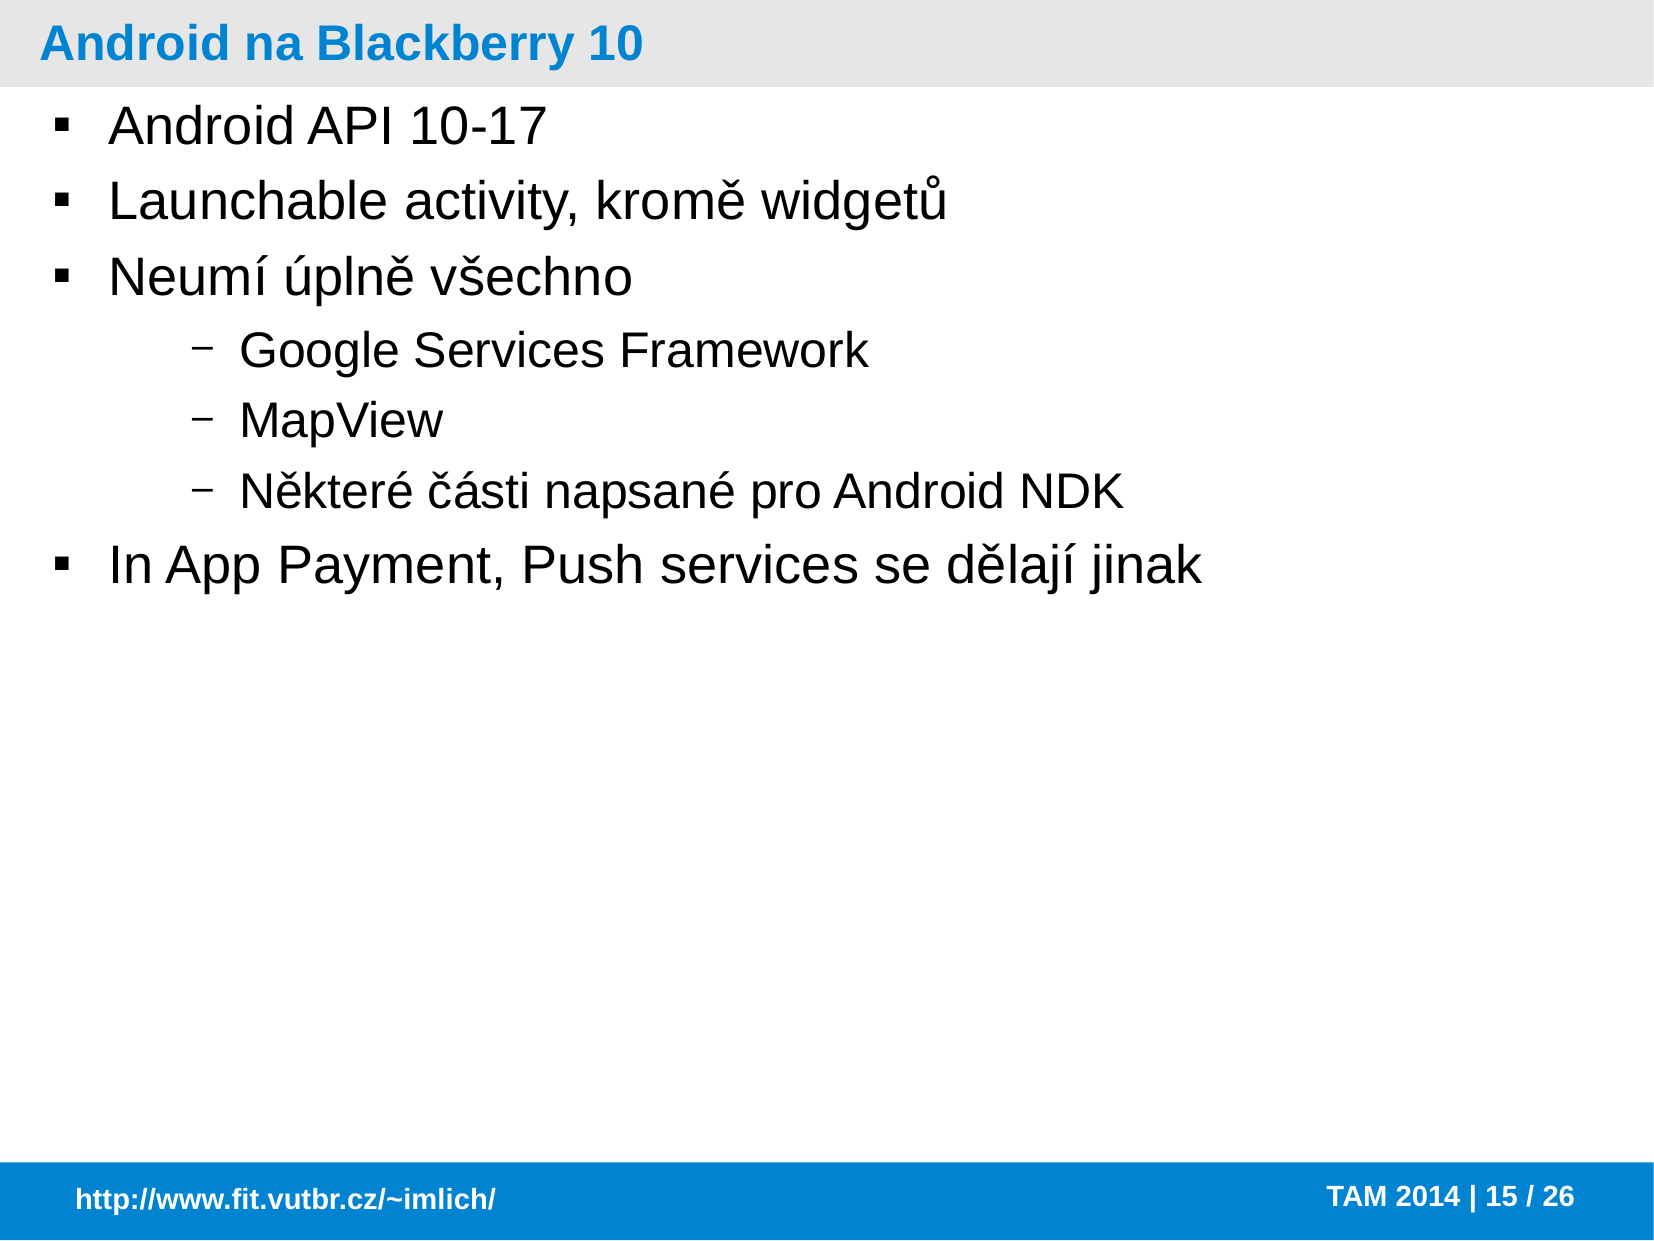

# Android na Blackberry 10
Android API 10-17
Launchable activity, kromě widgetů
Neumí úplně všechno
Google Services Framework
MapView
Některé části napsané pro Android NDK
In App Payment, Push services se dělají jinak